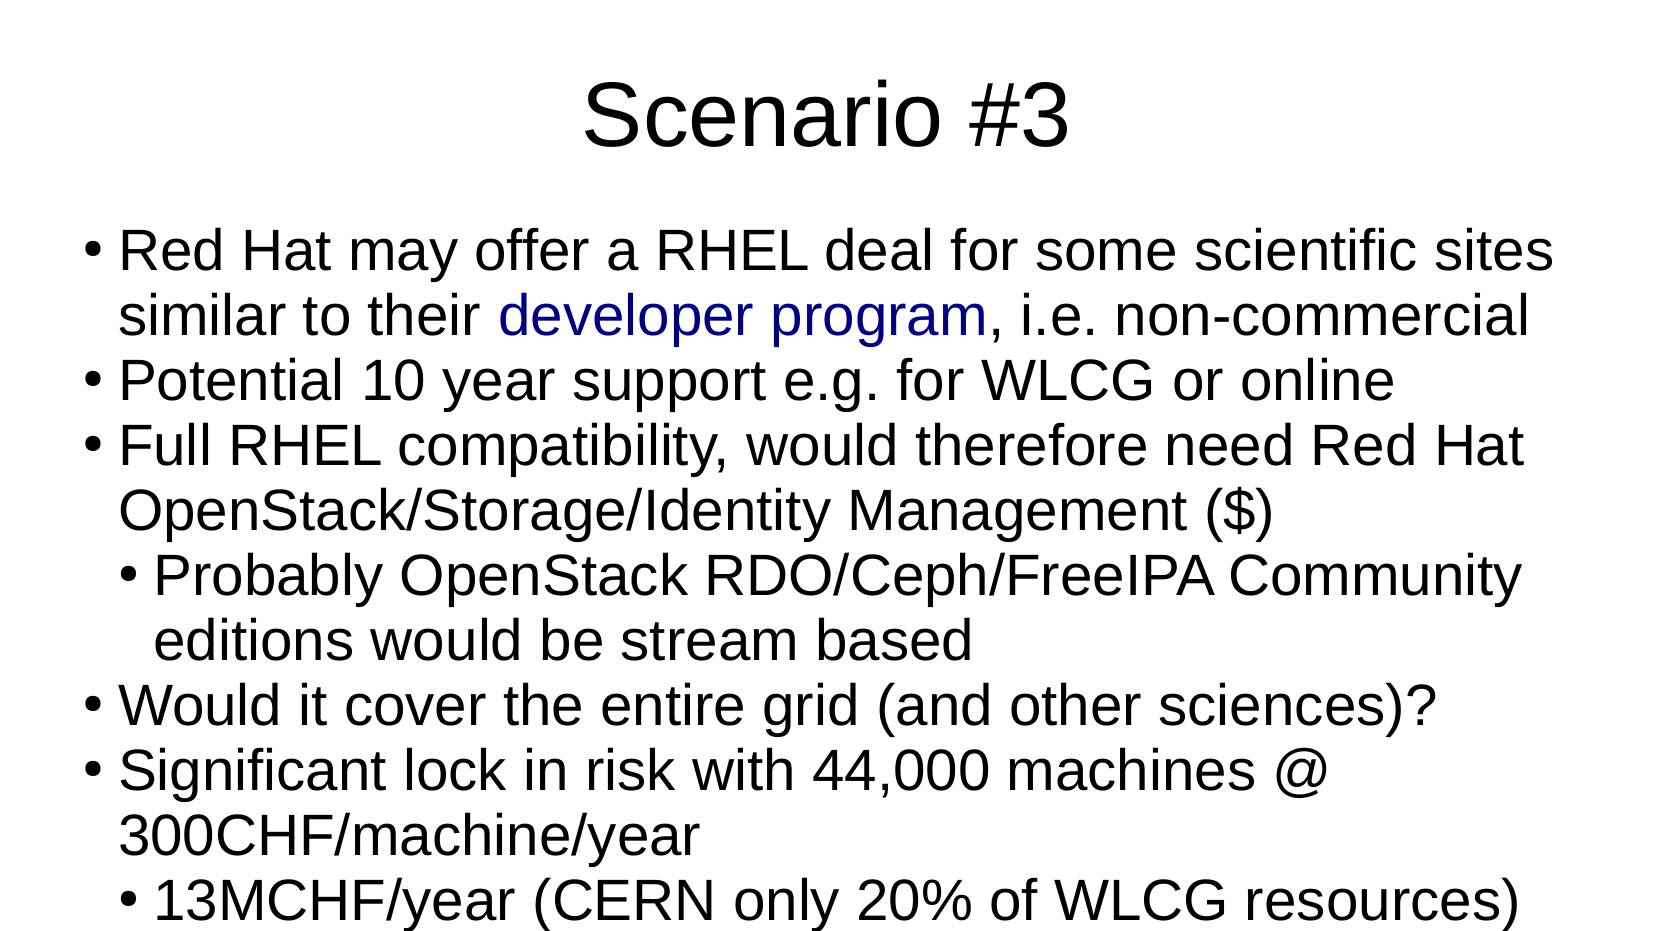

# Scenario #3
Red Hat may offer a RHEL deal for some scientific sites similar to their developer program, i.e. non-commercial
Potential 10 year support e.g. for WLCG or online
Full RHEL compatibility, would therefore need Red Hat OpenStack/Storage/Identity Management ($)
Probably OpenStack RDO/Ceph/FreeIPA Community editions would be stream based
Would it cover the entire grid (and other sciences)?
Significant lock in risk with 44,000 machines @ 300CHF/machine/year
13MCHF/year (CERN only 20% of WLCG resources)